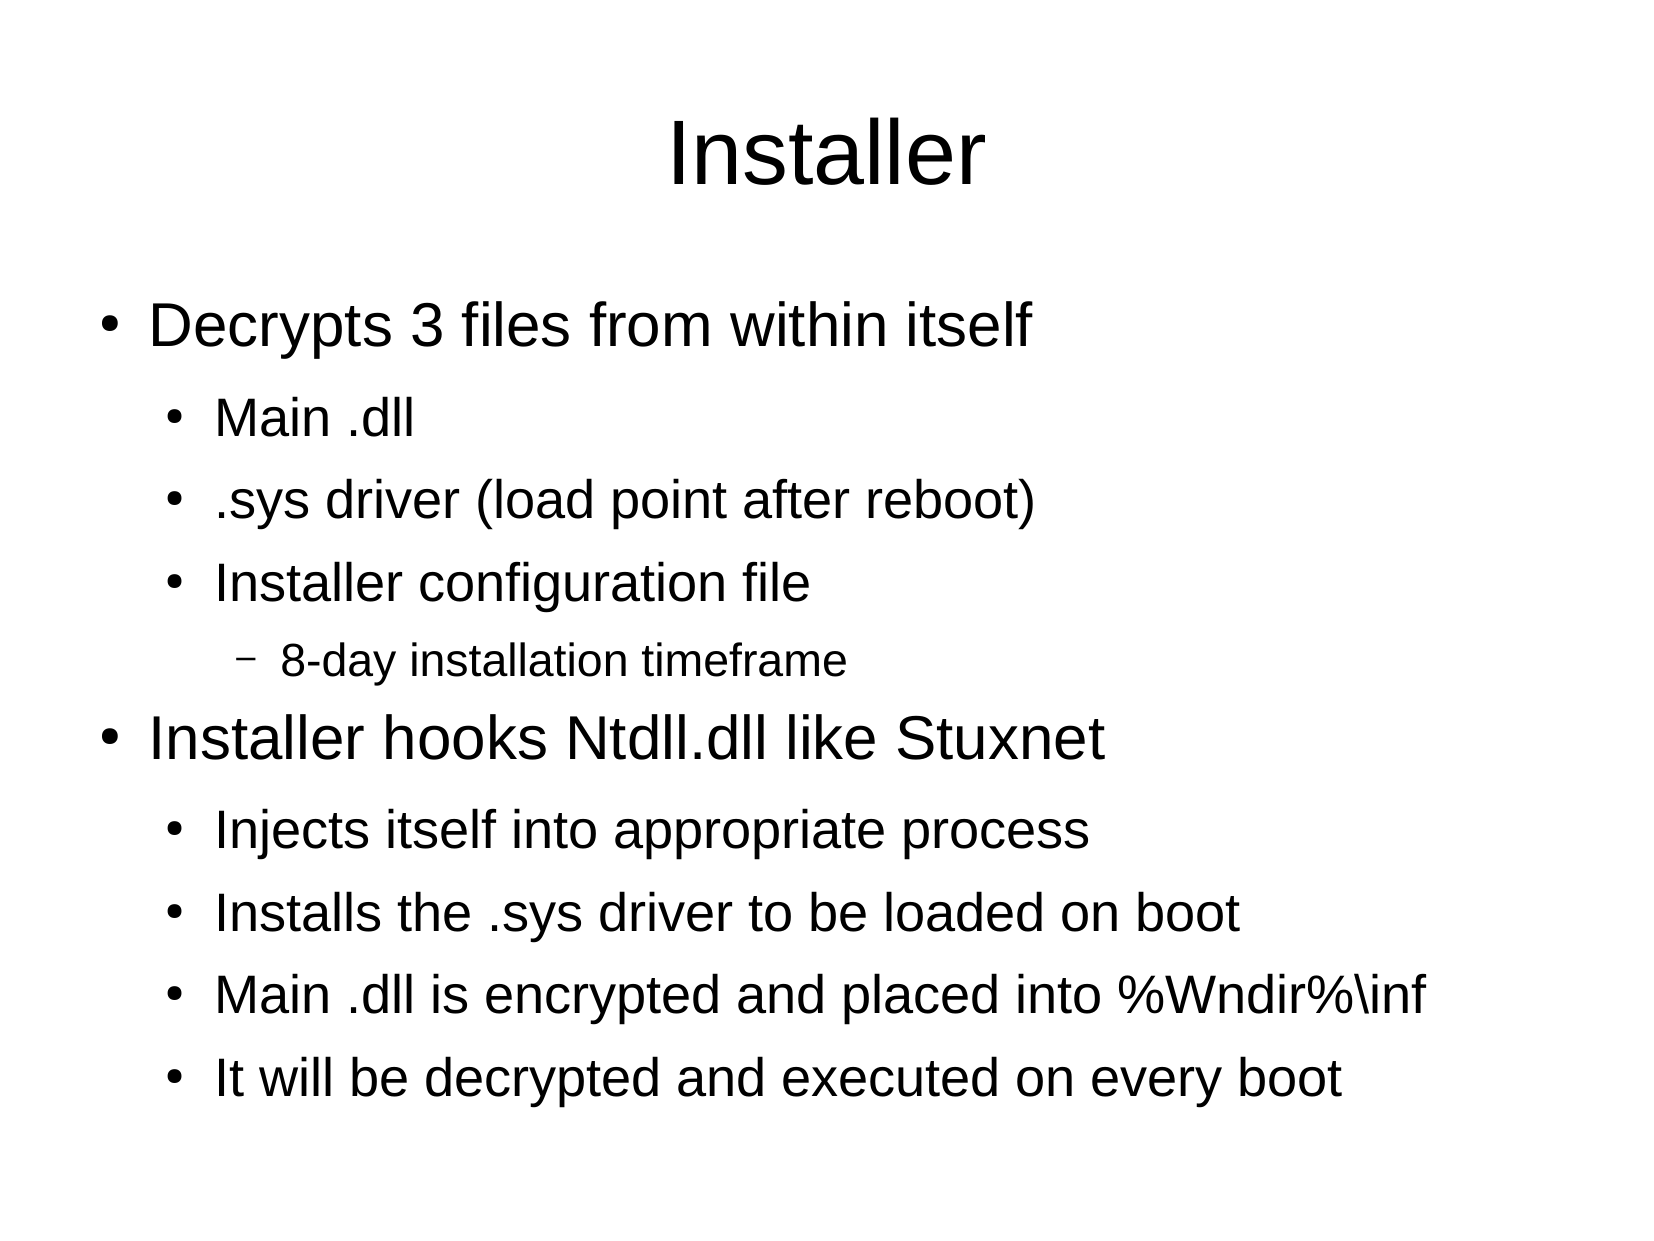

# Installer
Decrypts 3 files from within itself
Main .dll
.sys driver (load point after reboot)
Installer configuration file
8-day installation timeframe
Installer hooks Ntdll.dll like Stuxnet
Injects itself into appropriate process
Installs the .sys driver to be loaded on boot
Main .dll is encrypted and placed into %Wndir%\inf
It will be decrypted and executed on every boot